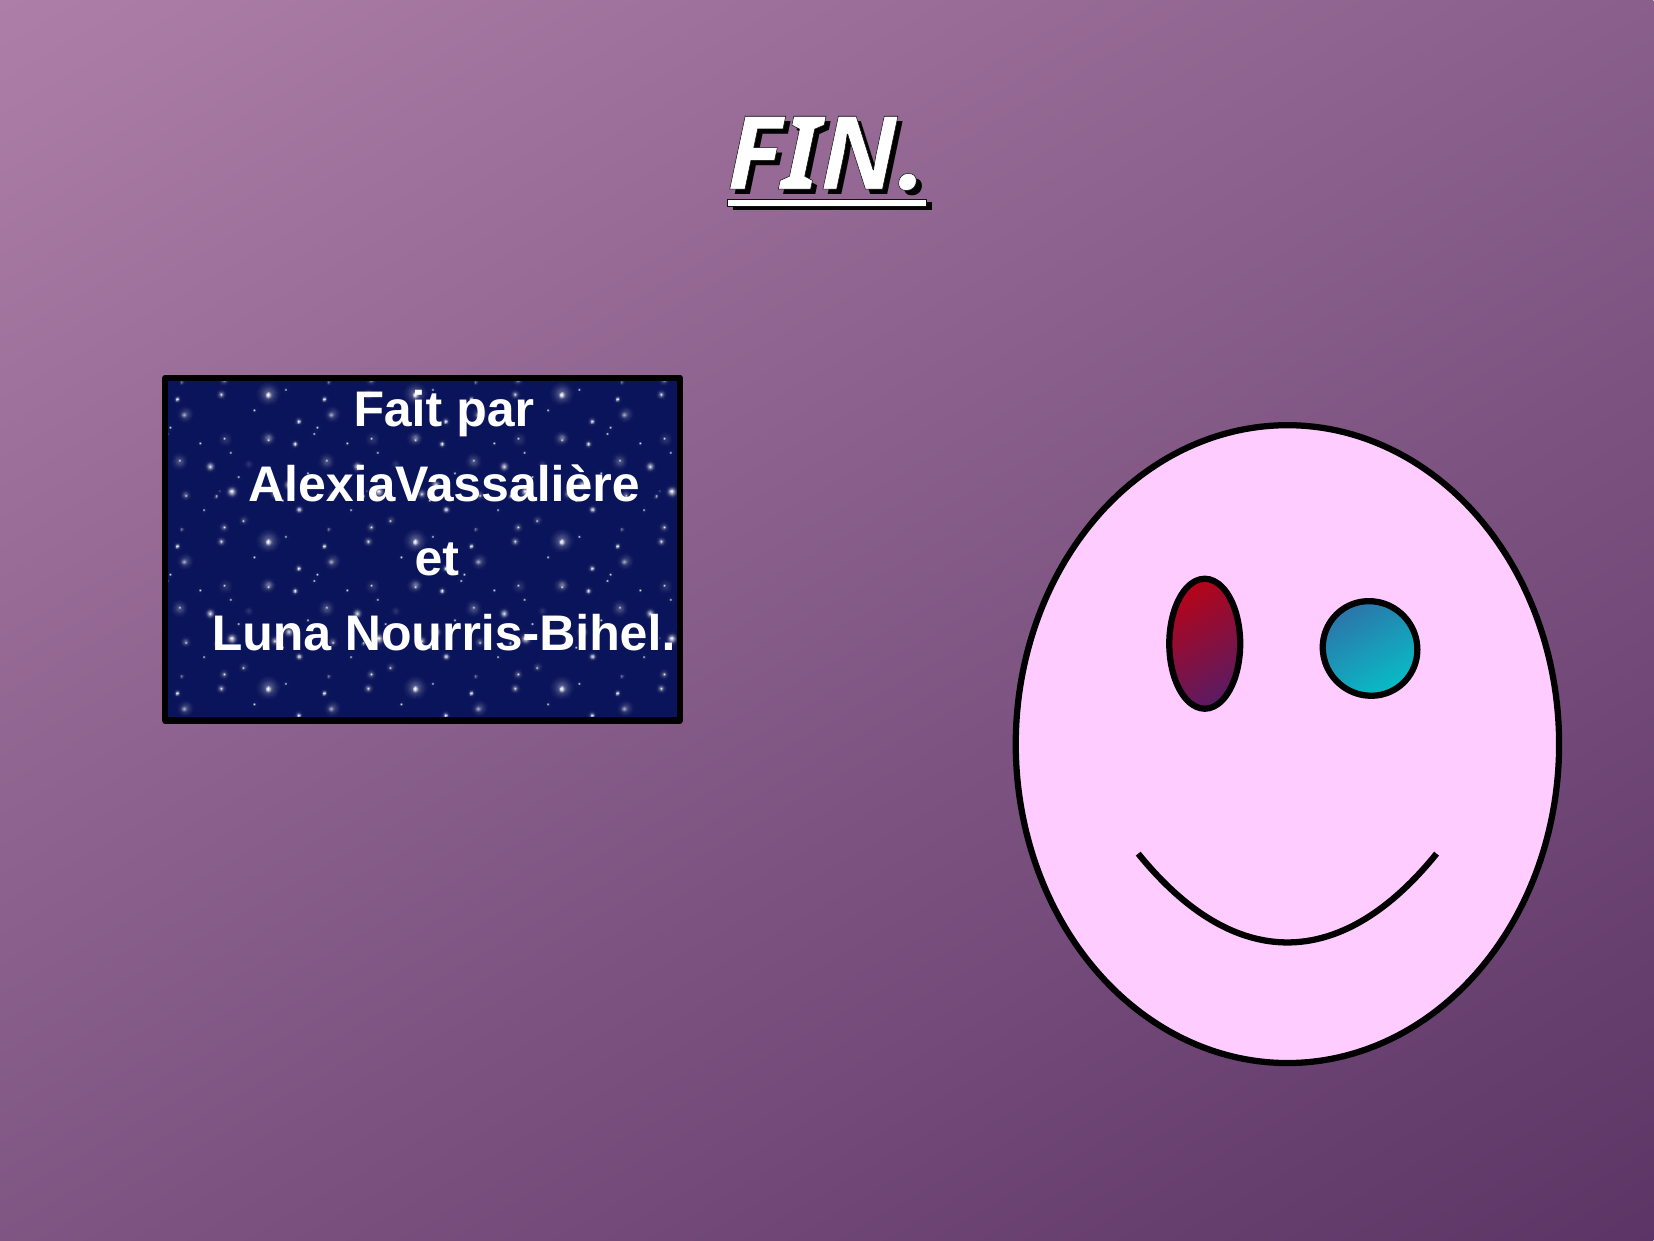

# FIN.
Fait par
 AlexiaVassalière
et
Luna Nourris-Bihel.